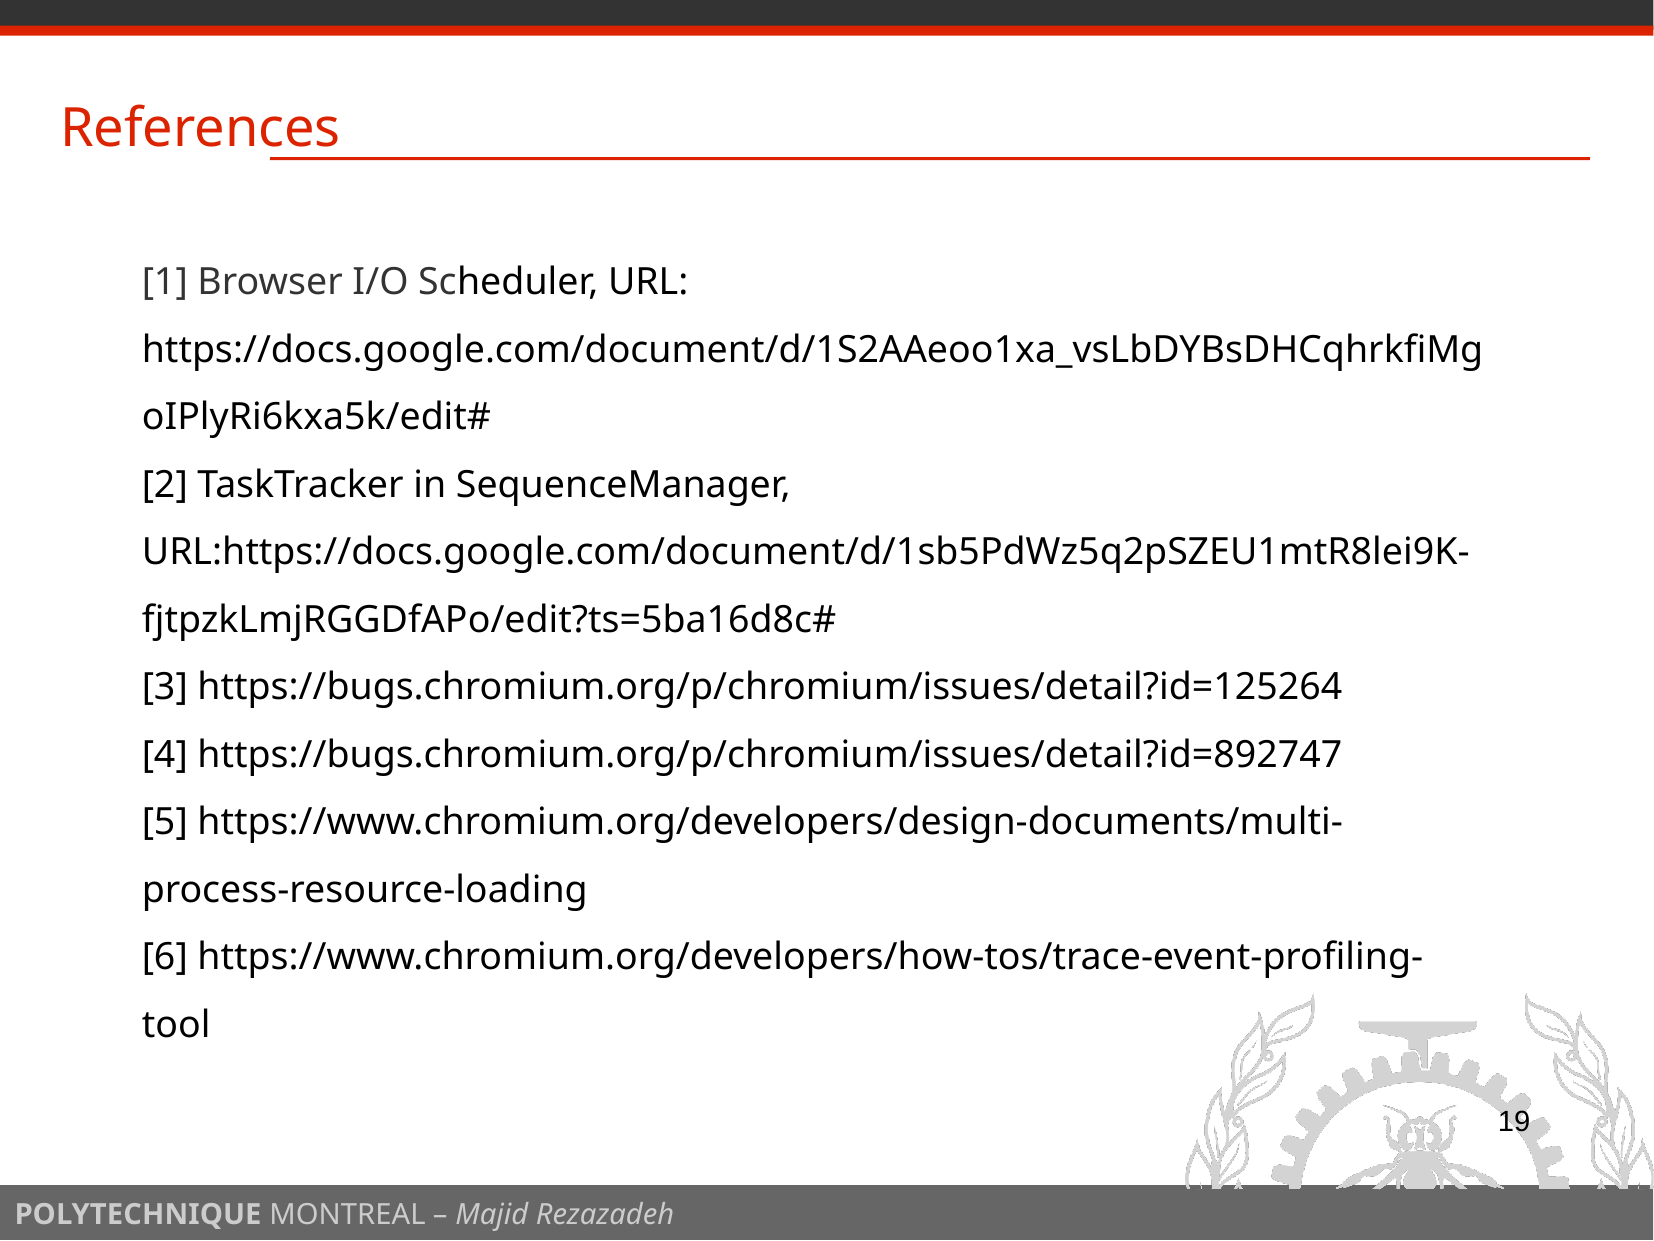

References
[1] Browser I/O Scheduler, URL: https://docs.google.com/document/d/1S2AAeoo1xa_vsLbDYBsDHCqhrkfiMgoIPlyRi6kxa5k/edit#
[2] TaskTracker in SequenceManager, URL:https://docs.google.com/document/d/1sb5PdWz5q2pSZEU1mtR8lei9K-fjtpzkLmjRGGDfAPo/edit?ts=5ba16d8c#
[3] https://bugs.chromium.org/p/chromium/issues/detail?id=125264
[4] https://bugs.chromium.org/p/chromium/issues/detail?id=892747
[5] https://www.chromium.org/developers/design-documents/multi-process-resource-loading
[6] https://www.chromium.org/developers/how-tos/trace-event-profiling-tool
19
POLYTECHNIQUE MONTREAL – Majid Rezazadeh